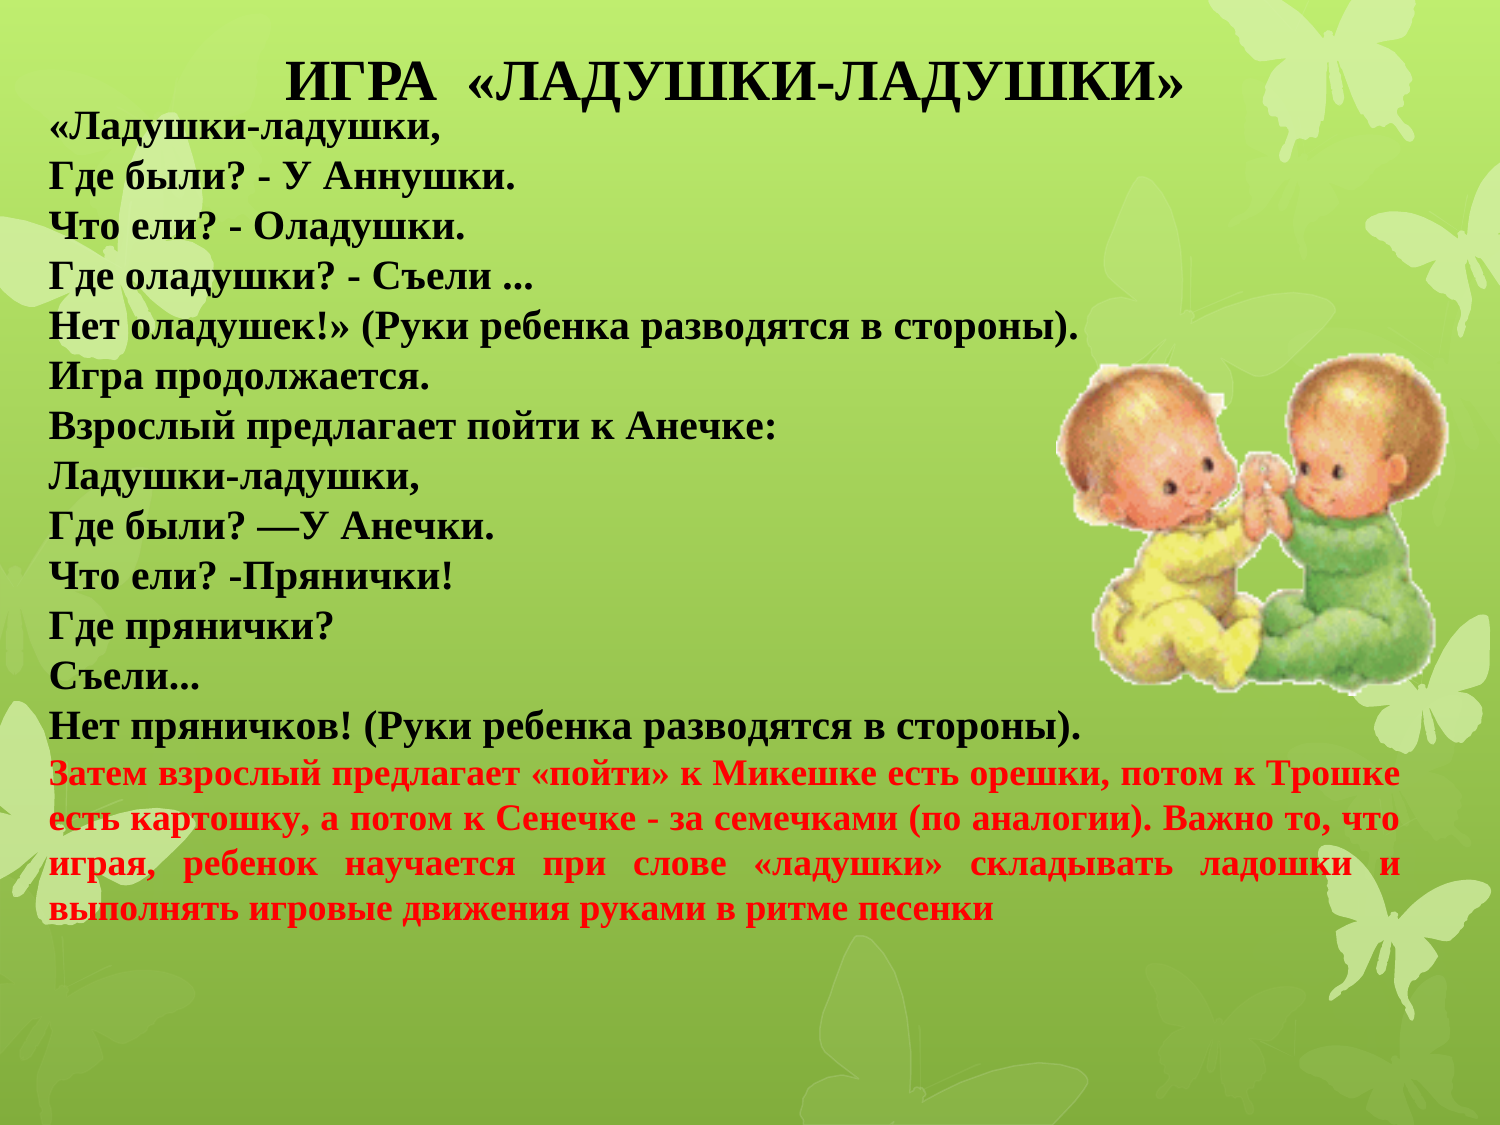

Игра «Ладушки-ладушки»
«Ладушки-ладушки,
Где были? - У Аннушки.
Что ели? - Оладушки.
Где оладушки? - Съели ...
Нет оладушек!» (Руки ребенка разводятся в стороны).
Игра продолжается.
Взрослый предлагает пойти к Анечке:
Ладушки-ладушки,
Где были? —У Анечки.
Что ели? -Прянички!
Где прянички?
Съели...
Нет пряничков! (Руки ребенка разводятся в стороны).
Затем взрослый предлагает «пойти» к Микешке есть орешки, потом к Трошке есть картошку, а потом к Сенечке - за семечками (по аналогии). Важно то, что играя, ребенок научается при слове «ладушки» складывать ладошки и выполнять игровые движения руками в ритме песенки